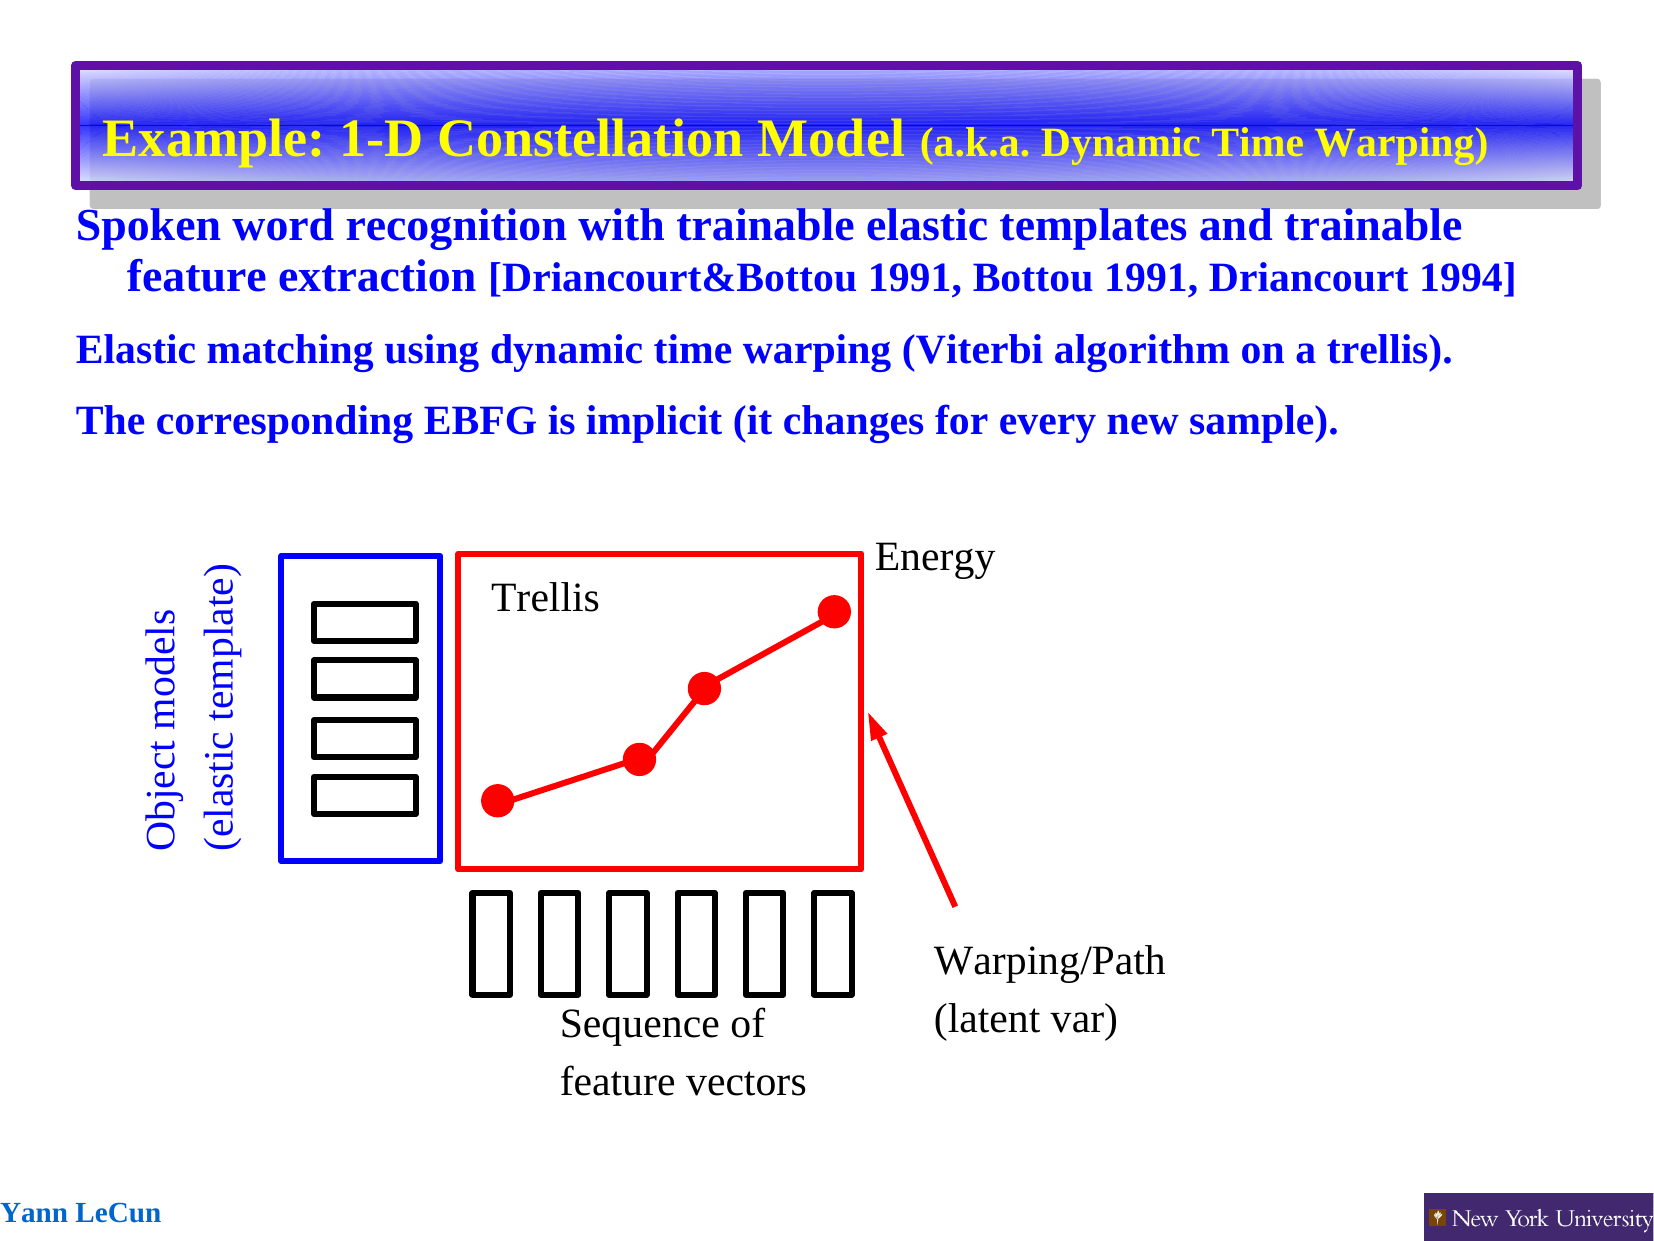

# Example: 1-D Constellation Model (a.k.a. Dynamic Time Warping)
Spoken word recognition with trainable elastic templates and trainable feature extraction [Driancourt&Bottou 1991, Bottou 1991, Driancourt 1994]
Elastic matching using dynamic time warping (Viterbi algorithm on a trellis).
The corresponding EBFG is implicit (it changes for every new sample).
Energy
Trellis
Object models
(elastic template)
Warping/Path
(latent var)
Sequence of
feature vectors